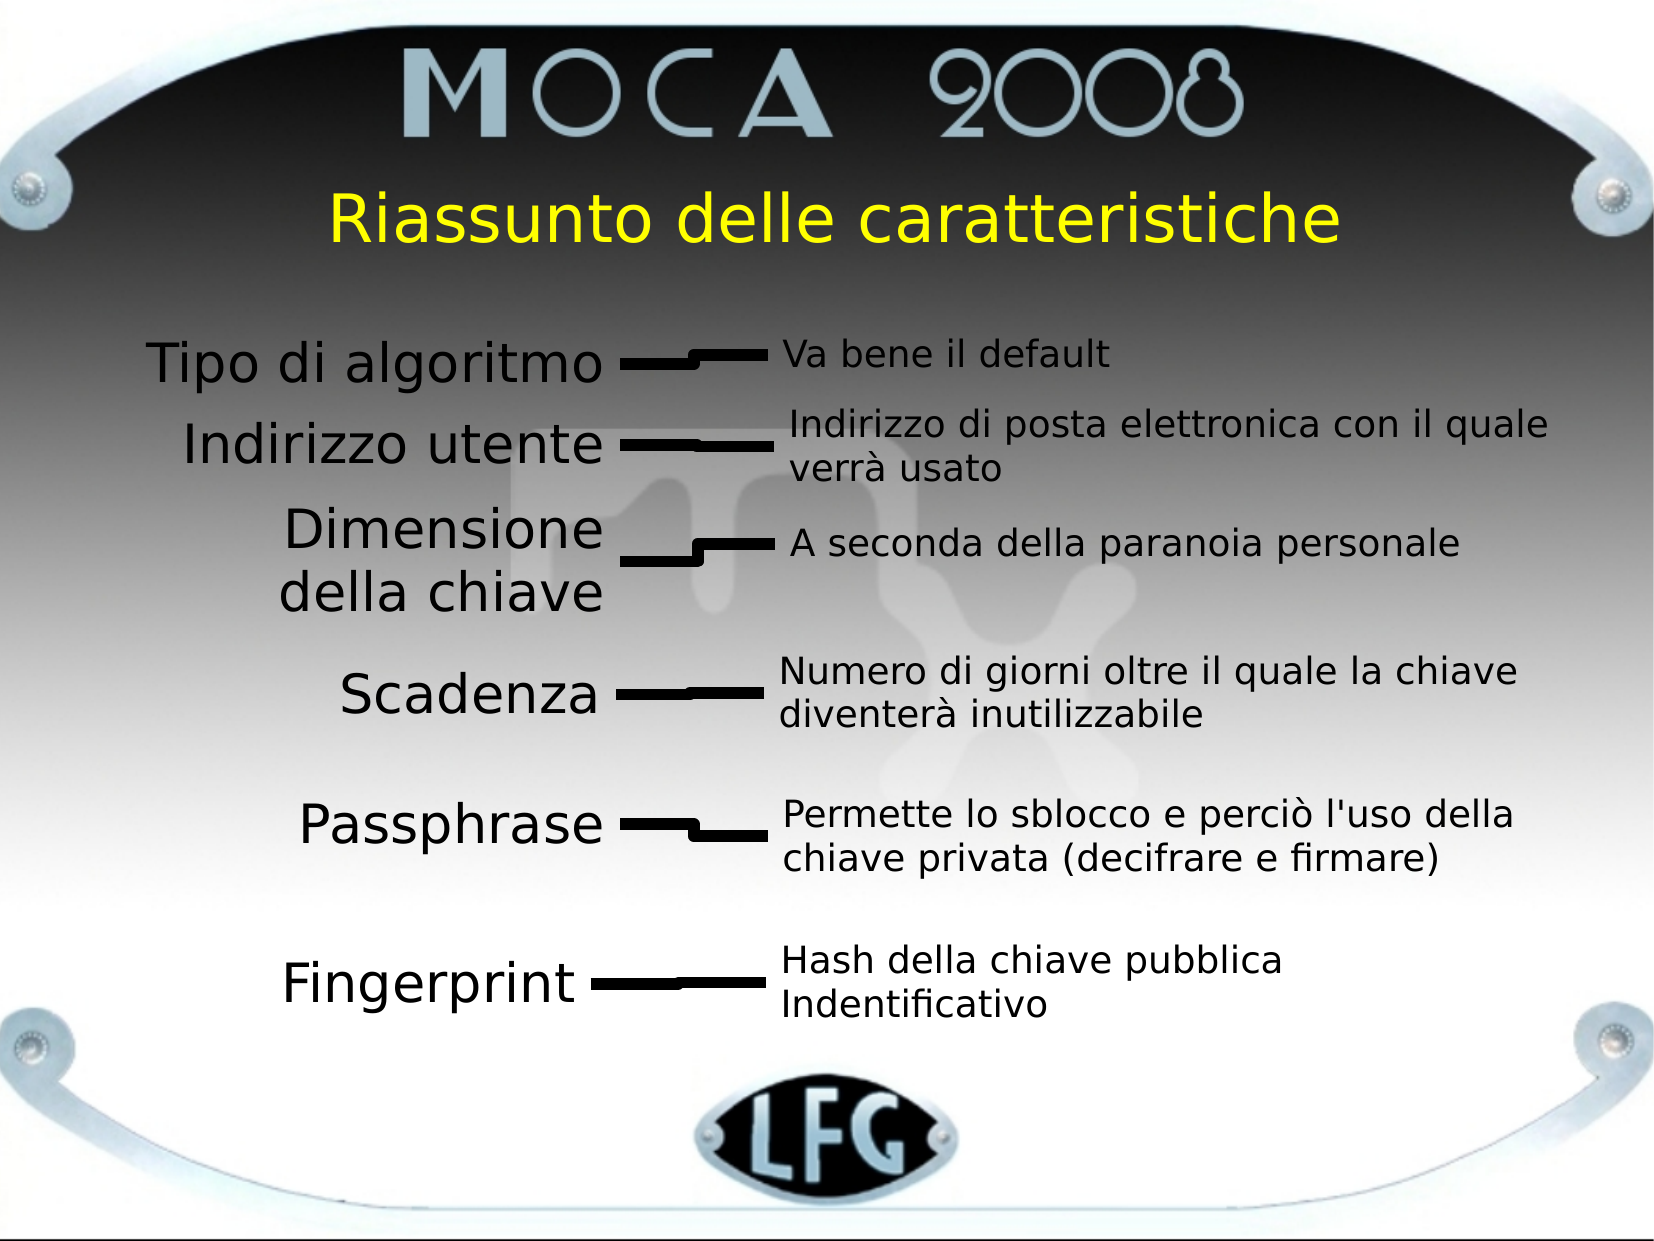

Riassunto delle caratteristiche
Tipo di algoritmo
Va bene il default
Indirizzo di posta elettronica con il quale
verrà usato
Indirizzo utente
Dimensione
della chiave
A seconda della paranoia personale
Numero di giorni oltre il quale la chiave
diventerà inutilizzabile
Scadenza
Passphrase
Permette lo sblocco e perciò l'uso della
chiave privata (decifrare e firmare)
Hash della chiave pubblica
Indentificativo
Fingerprint